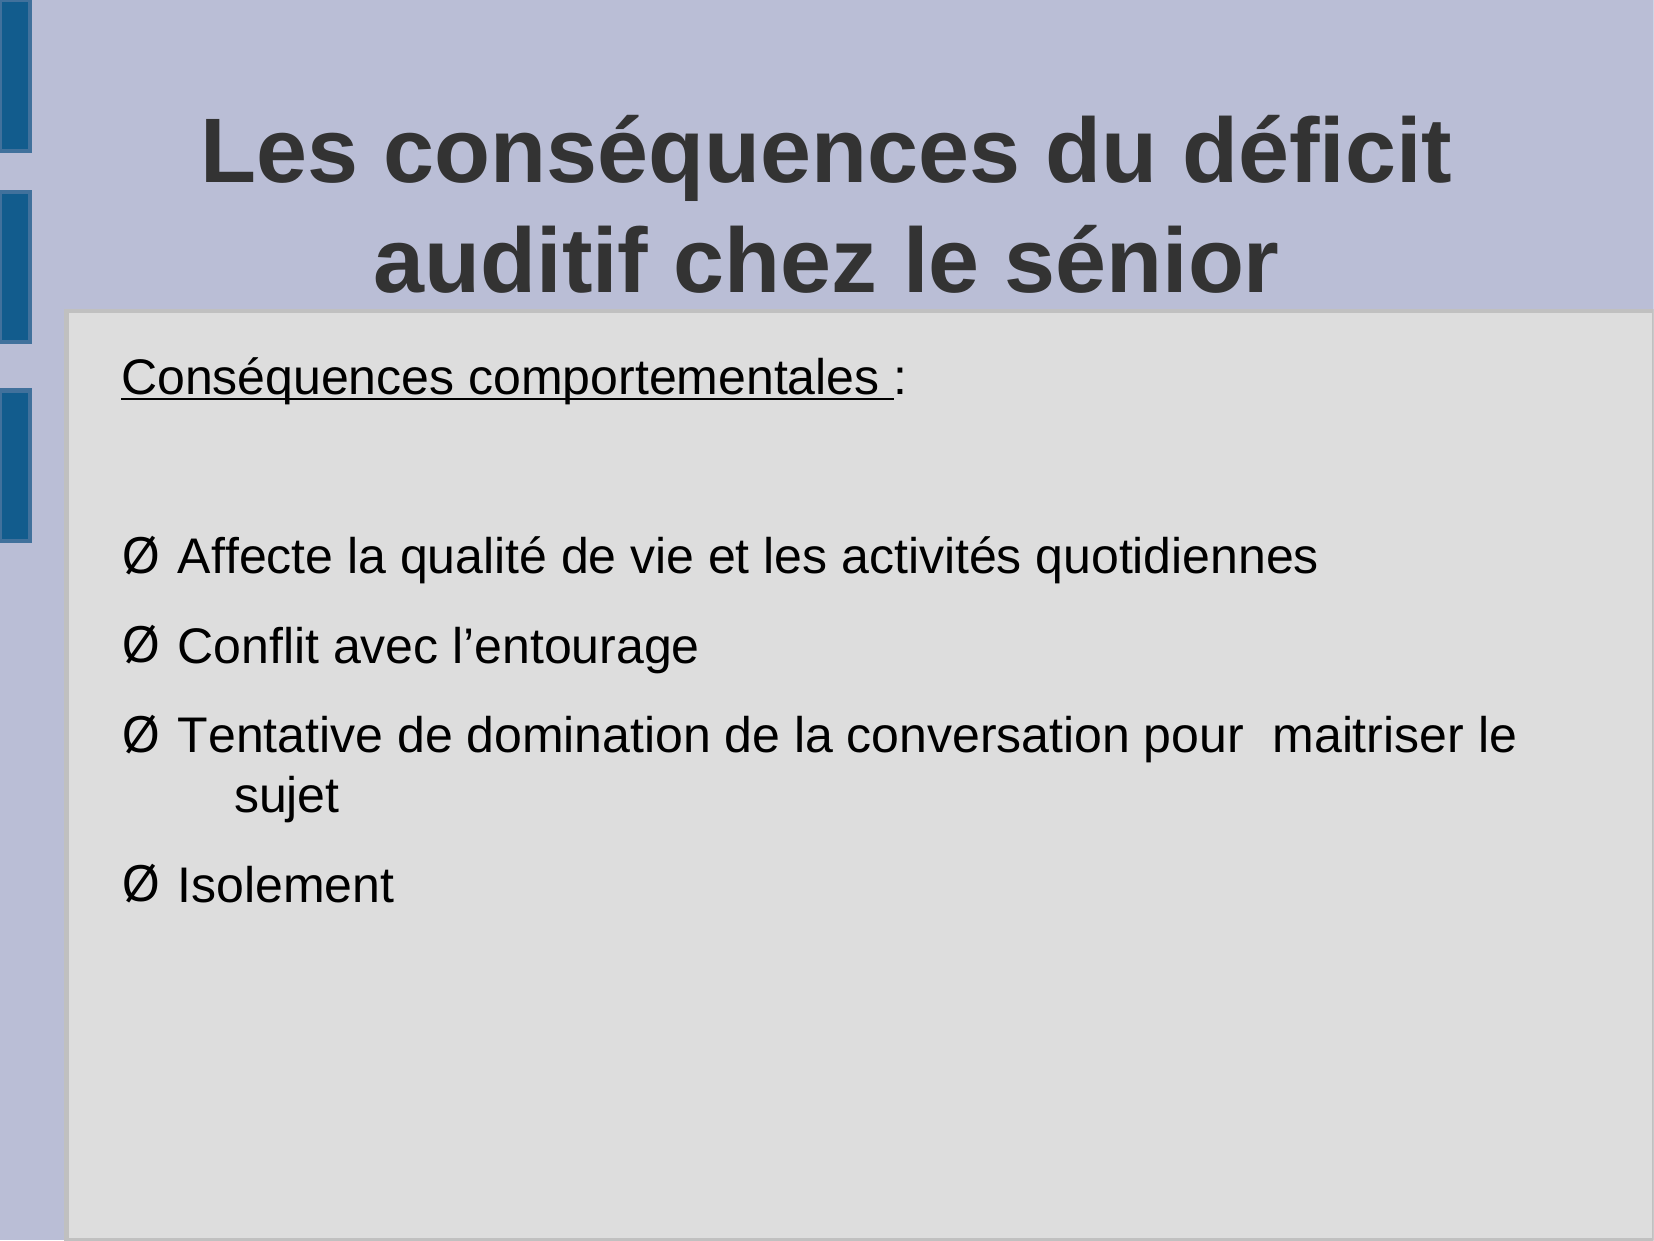

# Les conséquences du déficit auditif chez le sénior
Conséquences comportementales :
Affecte la qualité de vie et les activités quotidiennes
Conflit avec l’entourage
Tentative de domination de la conversation pour maitriser le sujet
Isolement